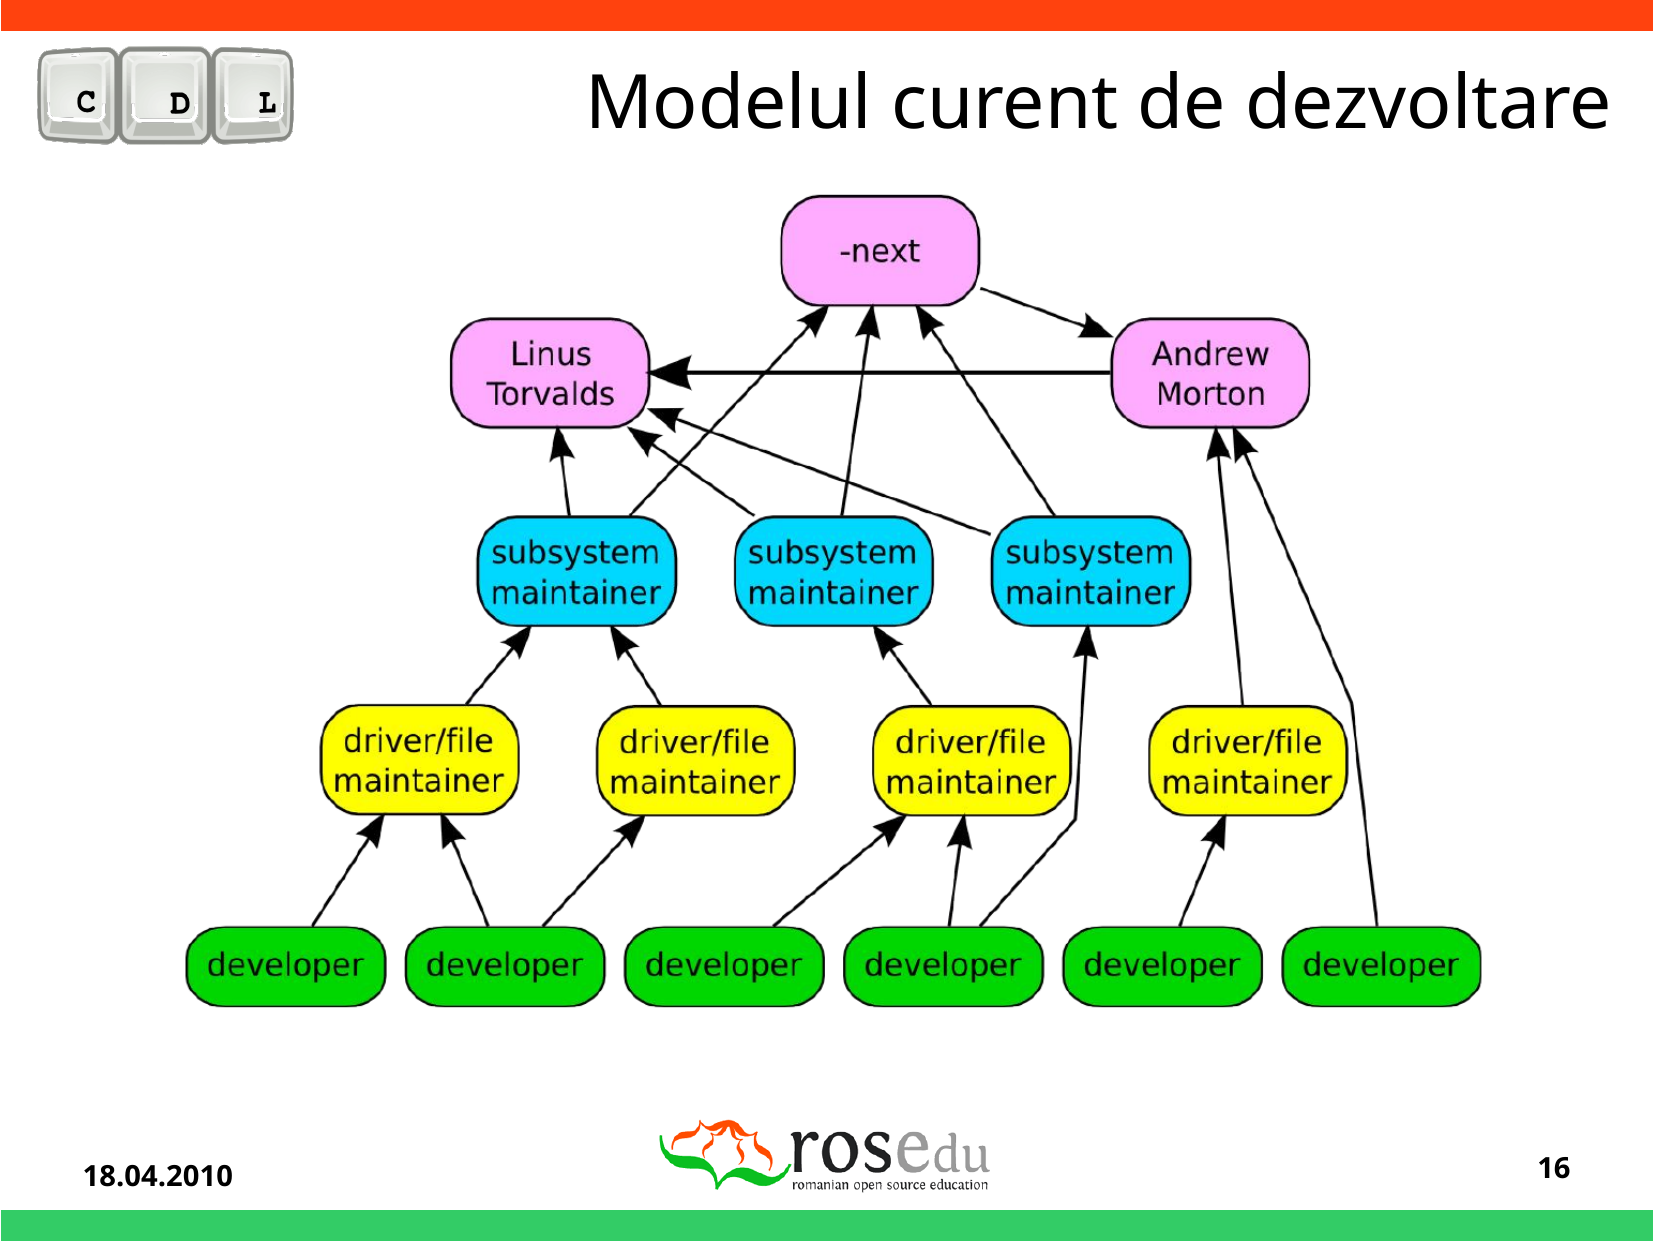

# Modelul curent de dezvoltare
16
18.04.2010